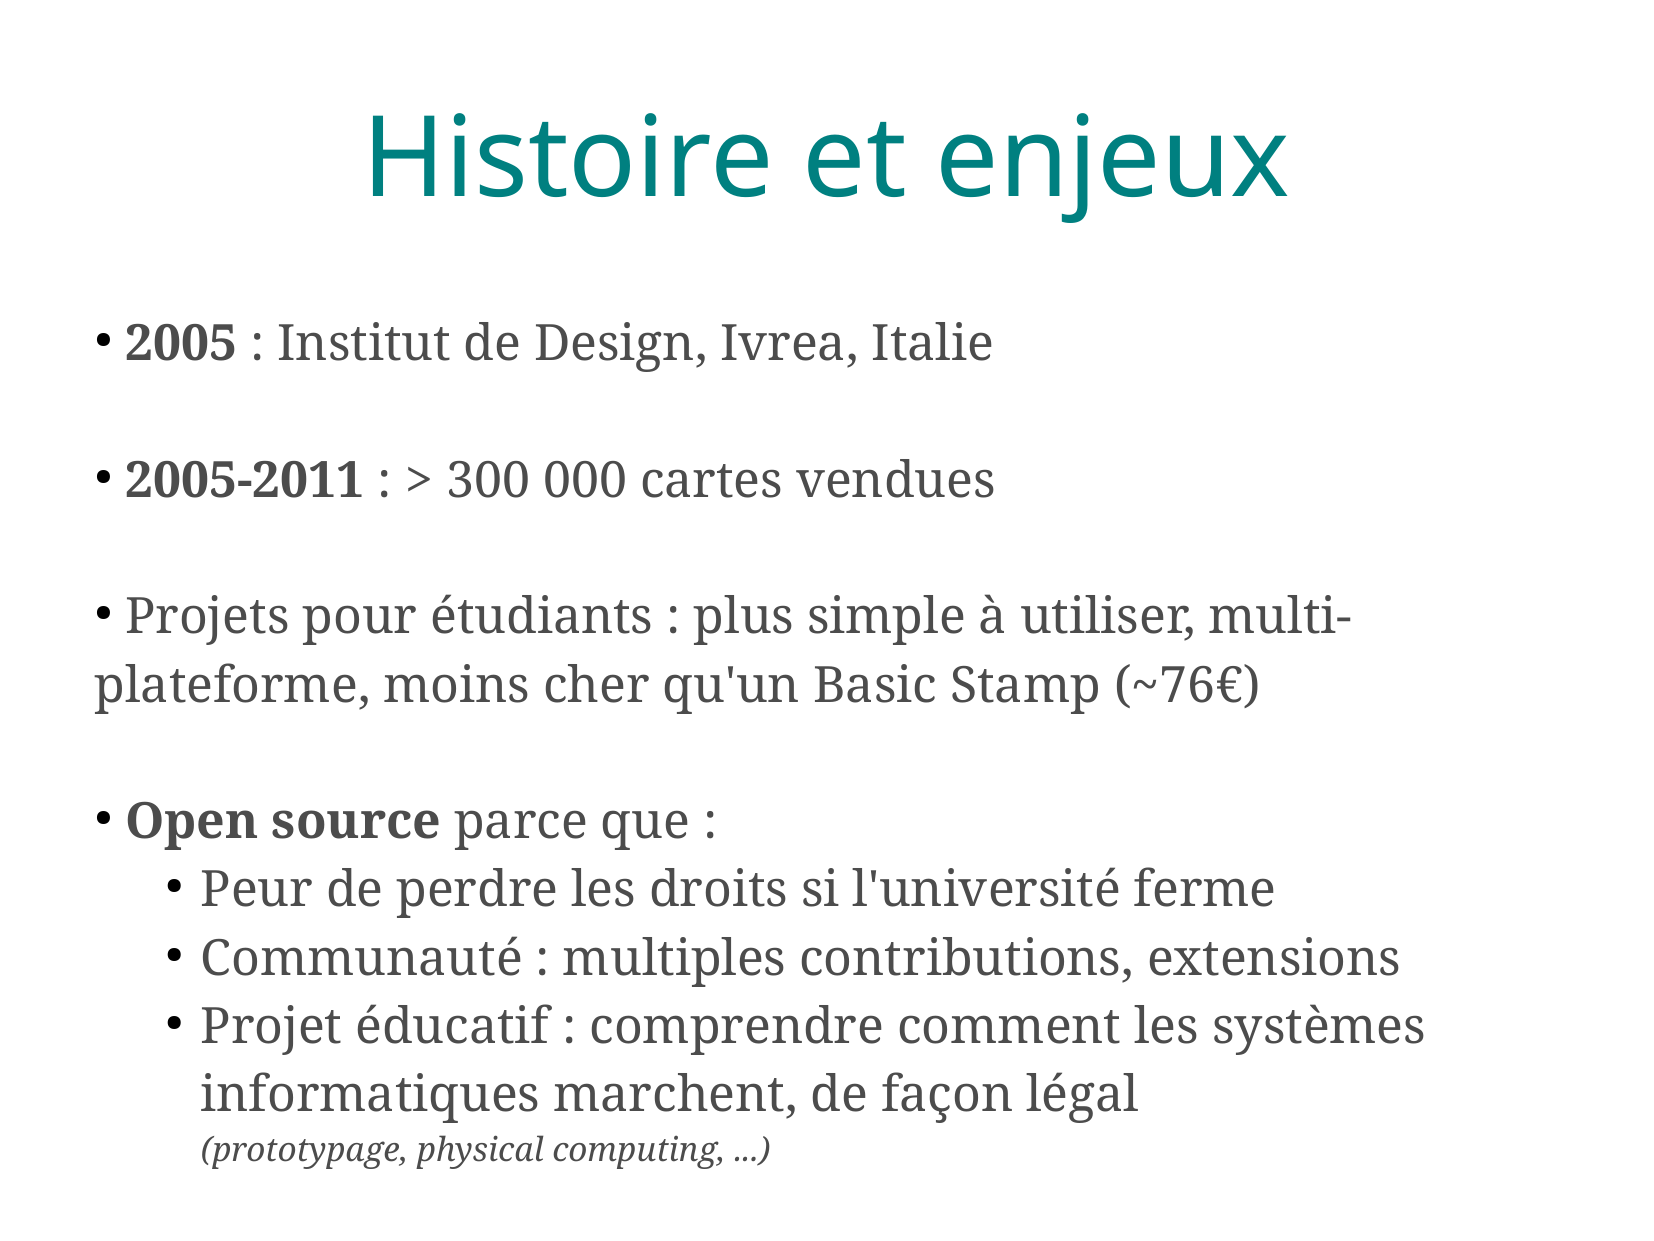

# Histoire et enjeux
 2005 : Institut de Design, Ivrea, Italie
 2005-2011 : > 300 000 cartes vendues
 Projets pour étudiants : plus simple à utiliser, multi-plateforme, moins cher qu'un Basic Stamp (~76€)
 Open source parce que :
Peur de perdre les droits si l'université ferme
Communauté : multiples contributions, extensions
Projet éducatif : comprendre comment les systèmes informatiques marchent, de façon légal
(prototypage, physical computing, ...)
Allez plus loin : owni.fr, documentaire